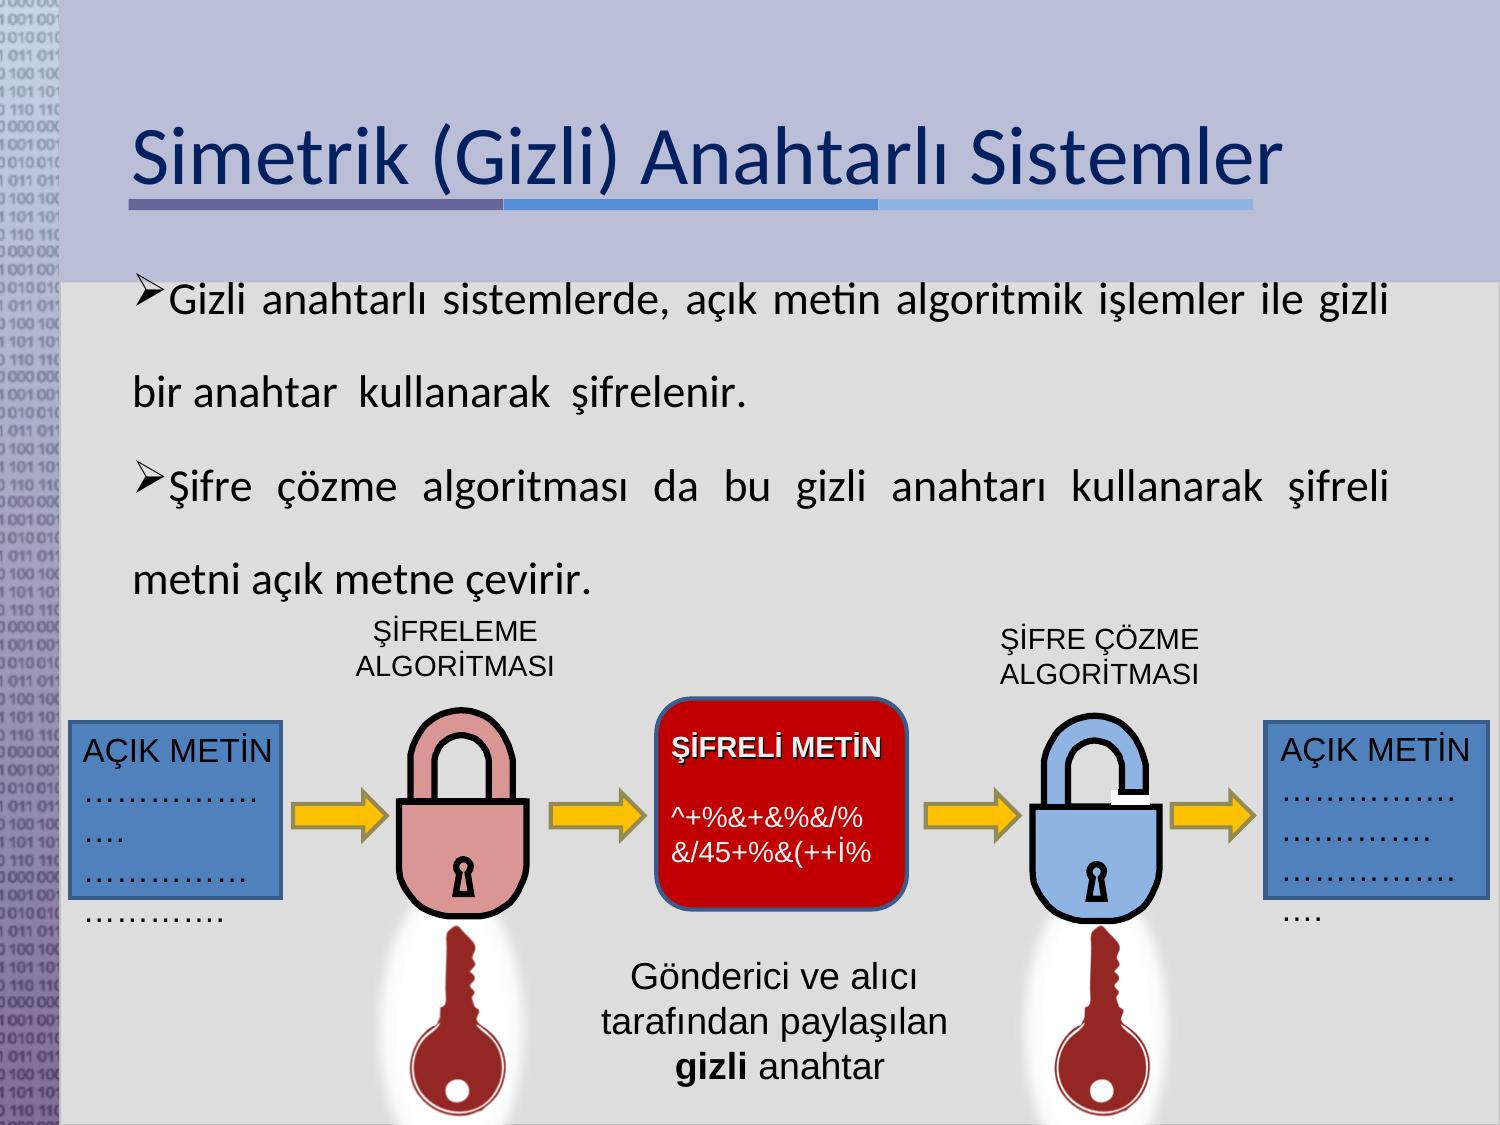

Simetrik (Gizli) Anahtarlı Sistemler
Gizli anahtarlı sistemlerde, açık metin algoritmik işlemler ile gizli bir anahtar kullanarak şifrelenir.
Şifre çözme algoritması da bu gizli anahtarı kullanarak şifreli metni açık metne çevirir.
ŞİFRELEME
ALGORİTMASI
ŞİFRE ÇÖZME
ALGORİTMASI
AÇIK METİN
…………….….……….…………….….
ŞİFRELİ METİN
^+%&+&%&/%
&/45+%&(++İ%
AÇIK METİN
…………….….……………………….
Gönderici ve alıcı
tarafından paylaşılan
gizli anahtar